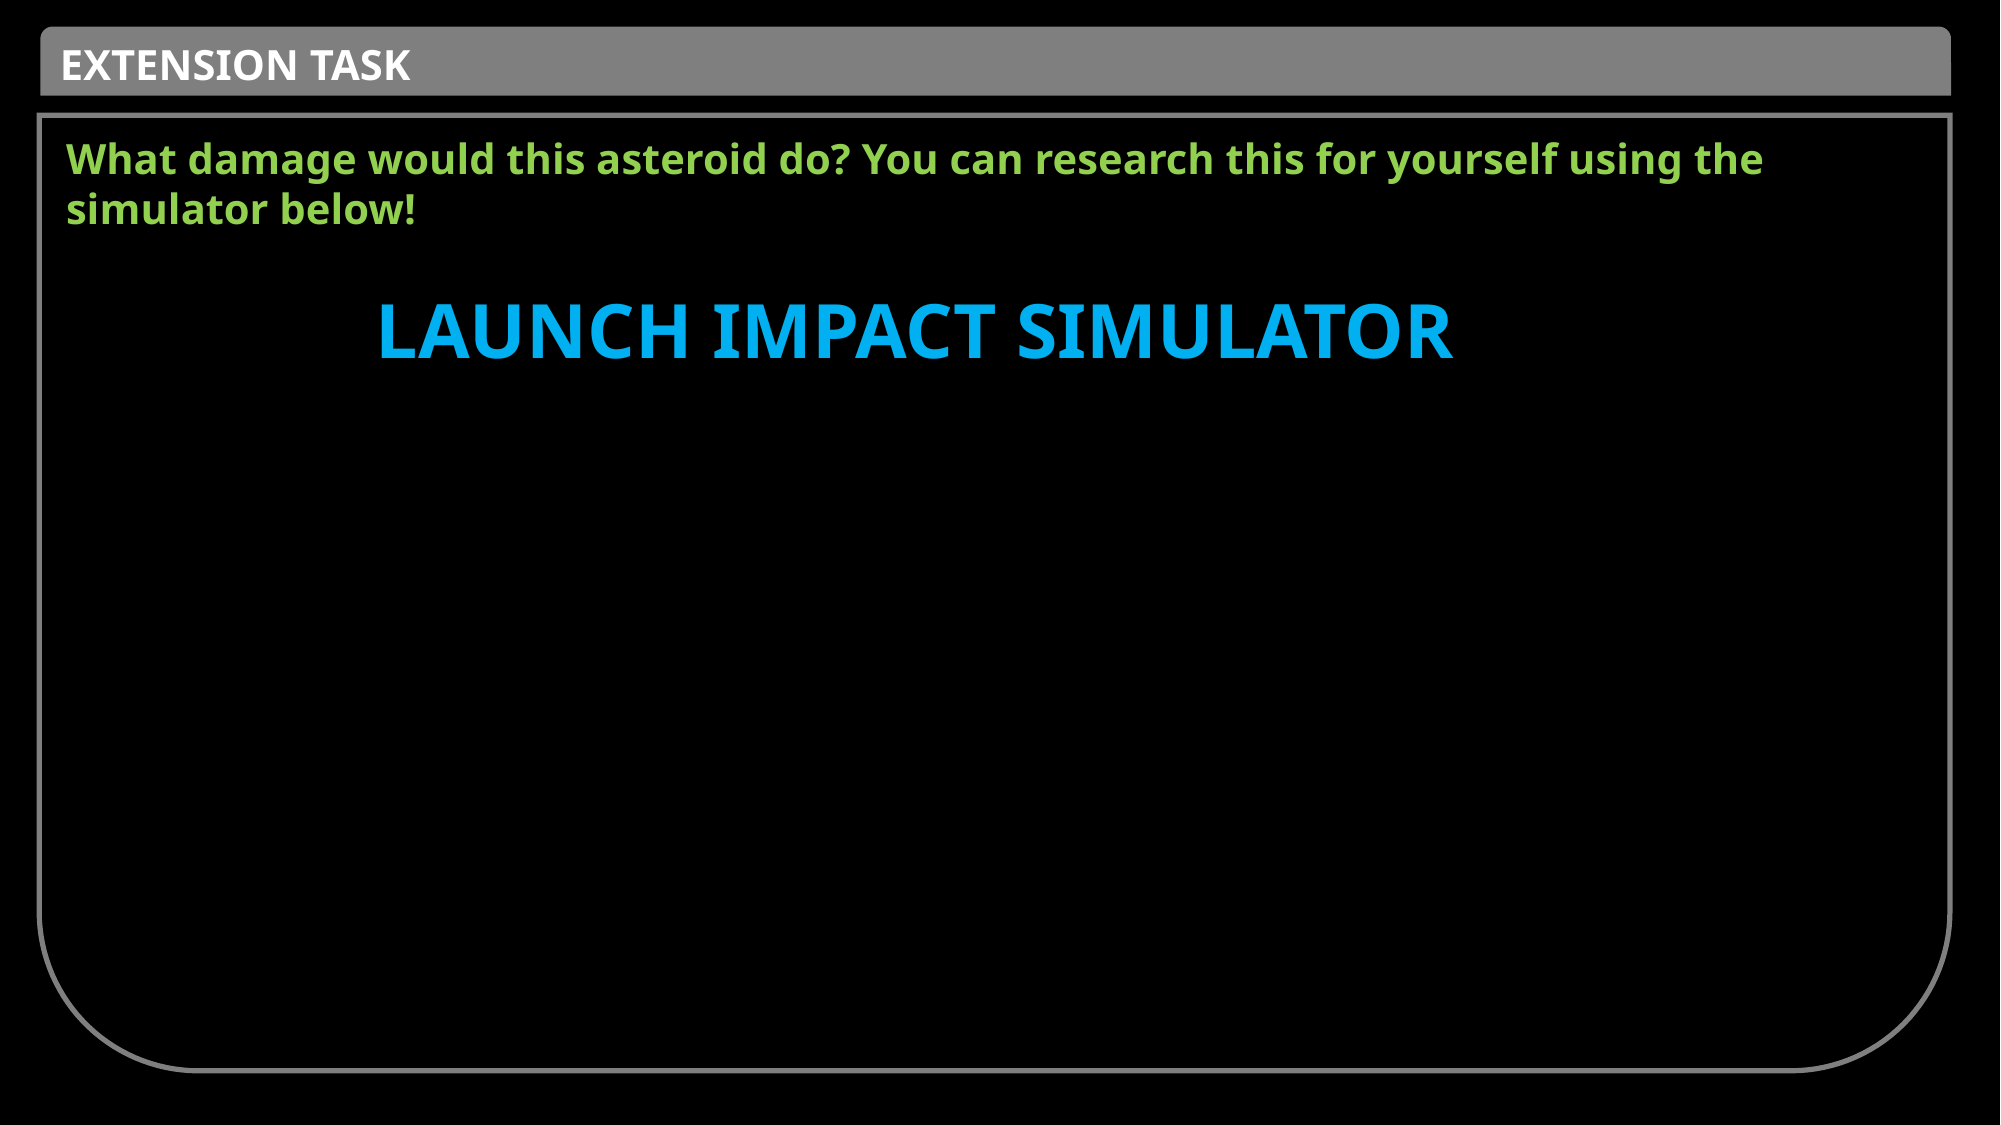

EXTENSION TASK
What damage would this asteroid do? You can research this for yourself using the simulator below!
LAUNCH IMPACT SIMULATOR